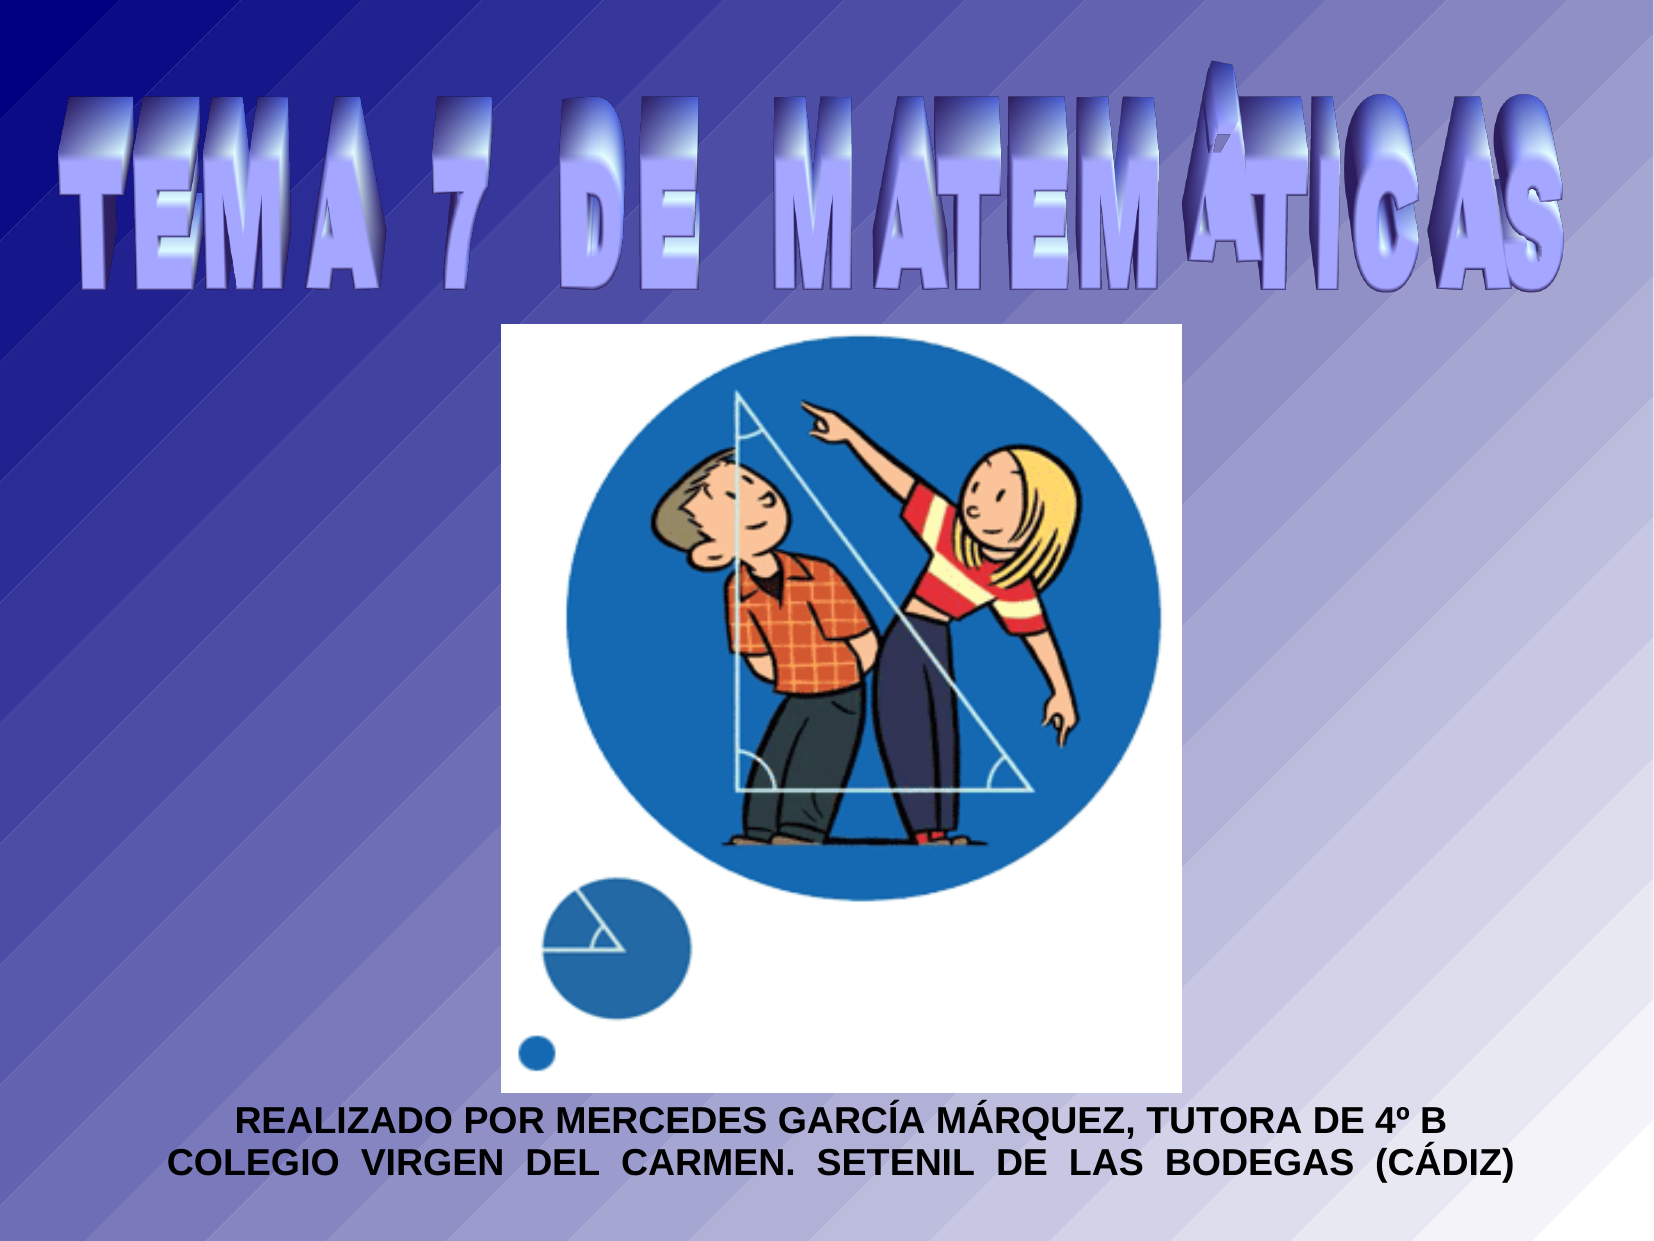

REALIZADO POR MERCEDES GARCÍA MÁRQUEZ, TUTORA DE 4º B
COLEGIO VIRGEN DEL CARMEN. SETENIL DE LAS BODEGAS (CÁDIZ)